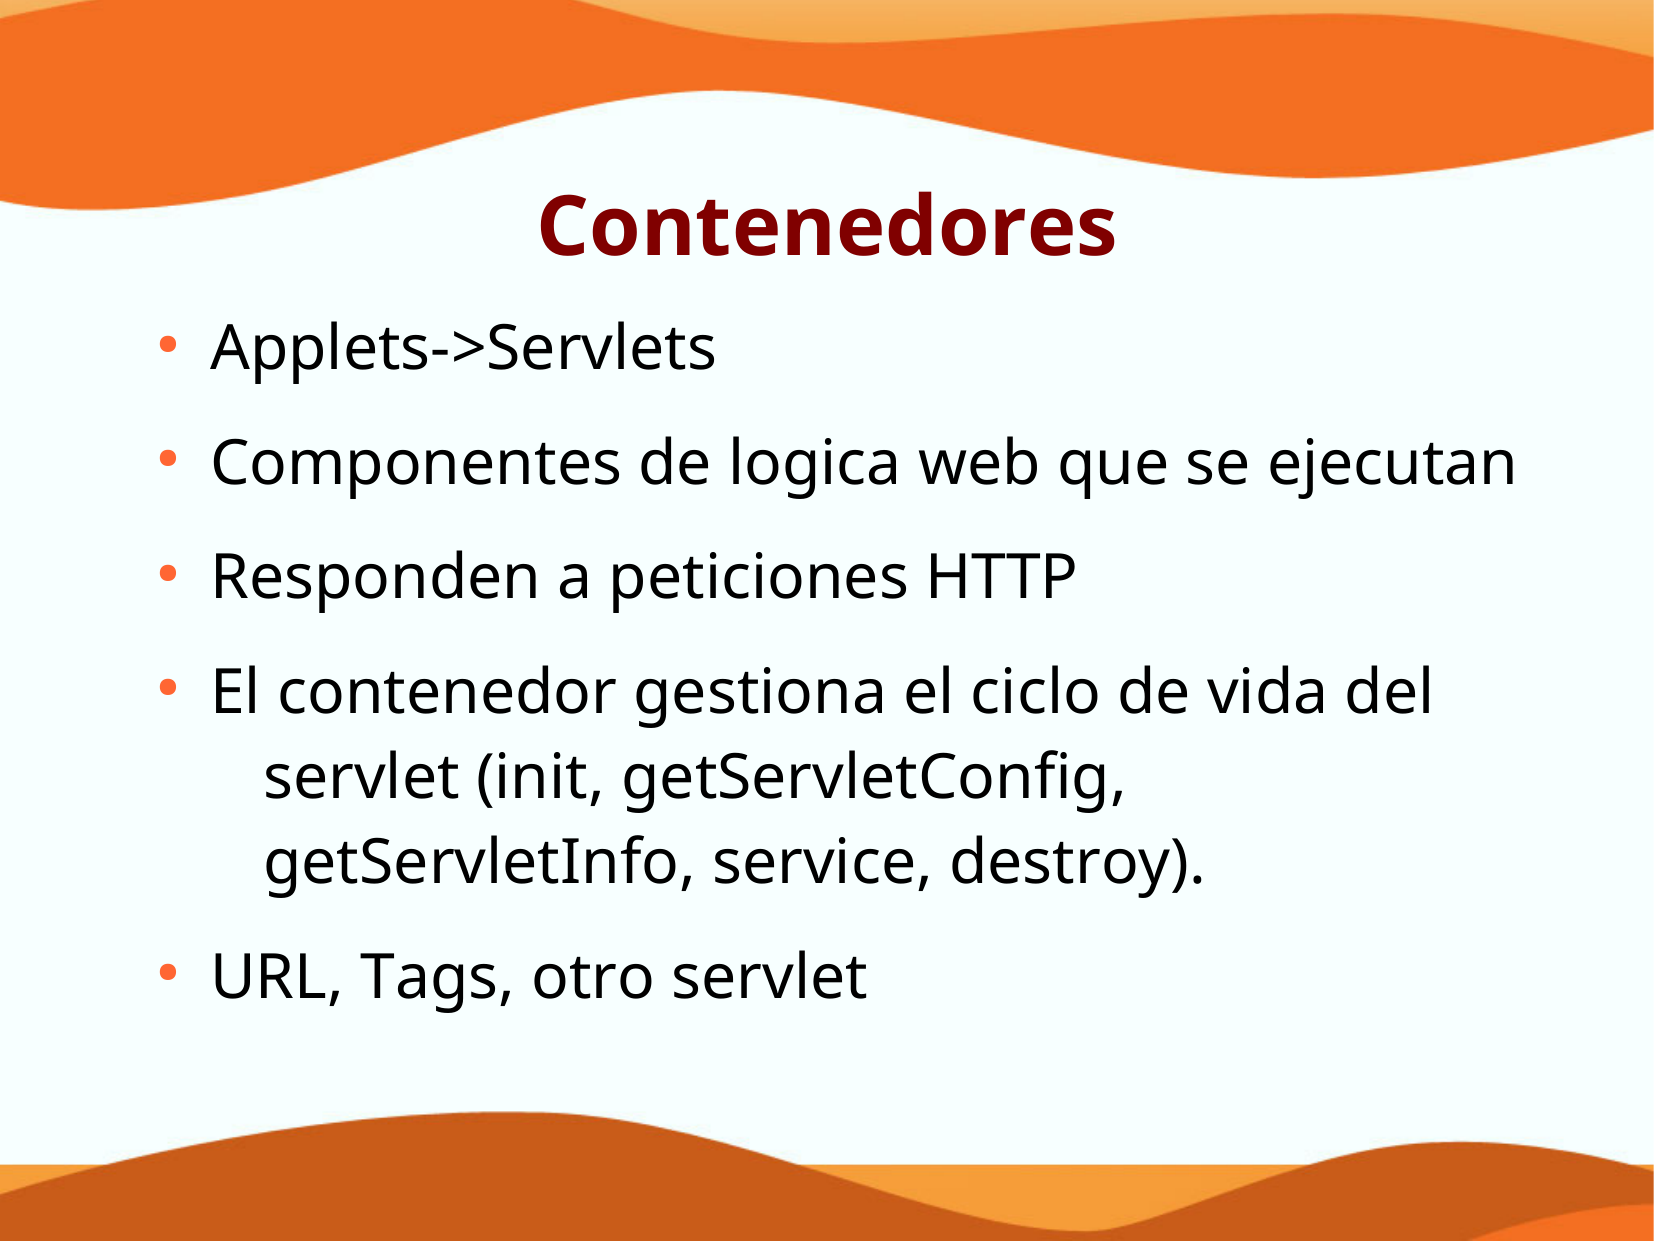

# Contenedores
Applets->Servlets
Componentes de logica web que se ejecutan
Responden a peticiones HTTP
El contenedor gestiona el ciclo de vida del servlet (init, getServletConfig, getServletInfo, service, destroy).
URL, Tags, otro servlet